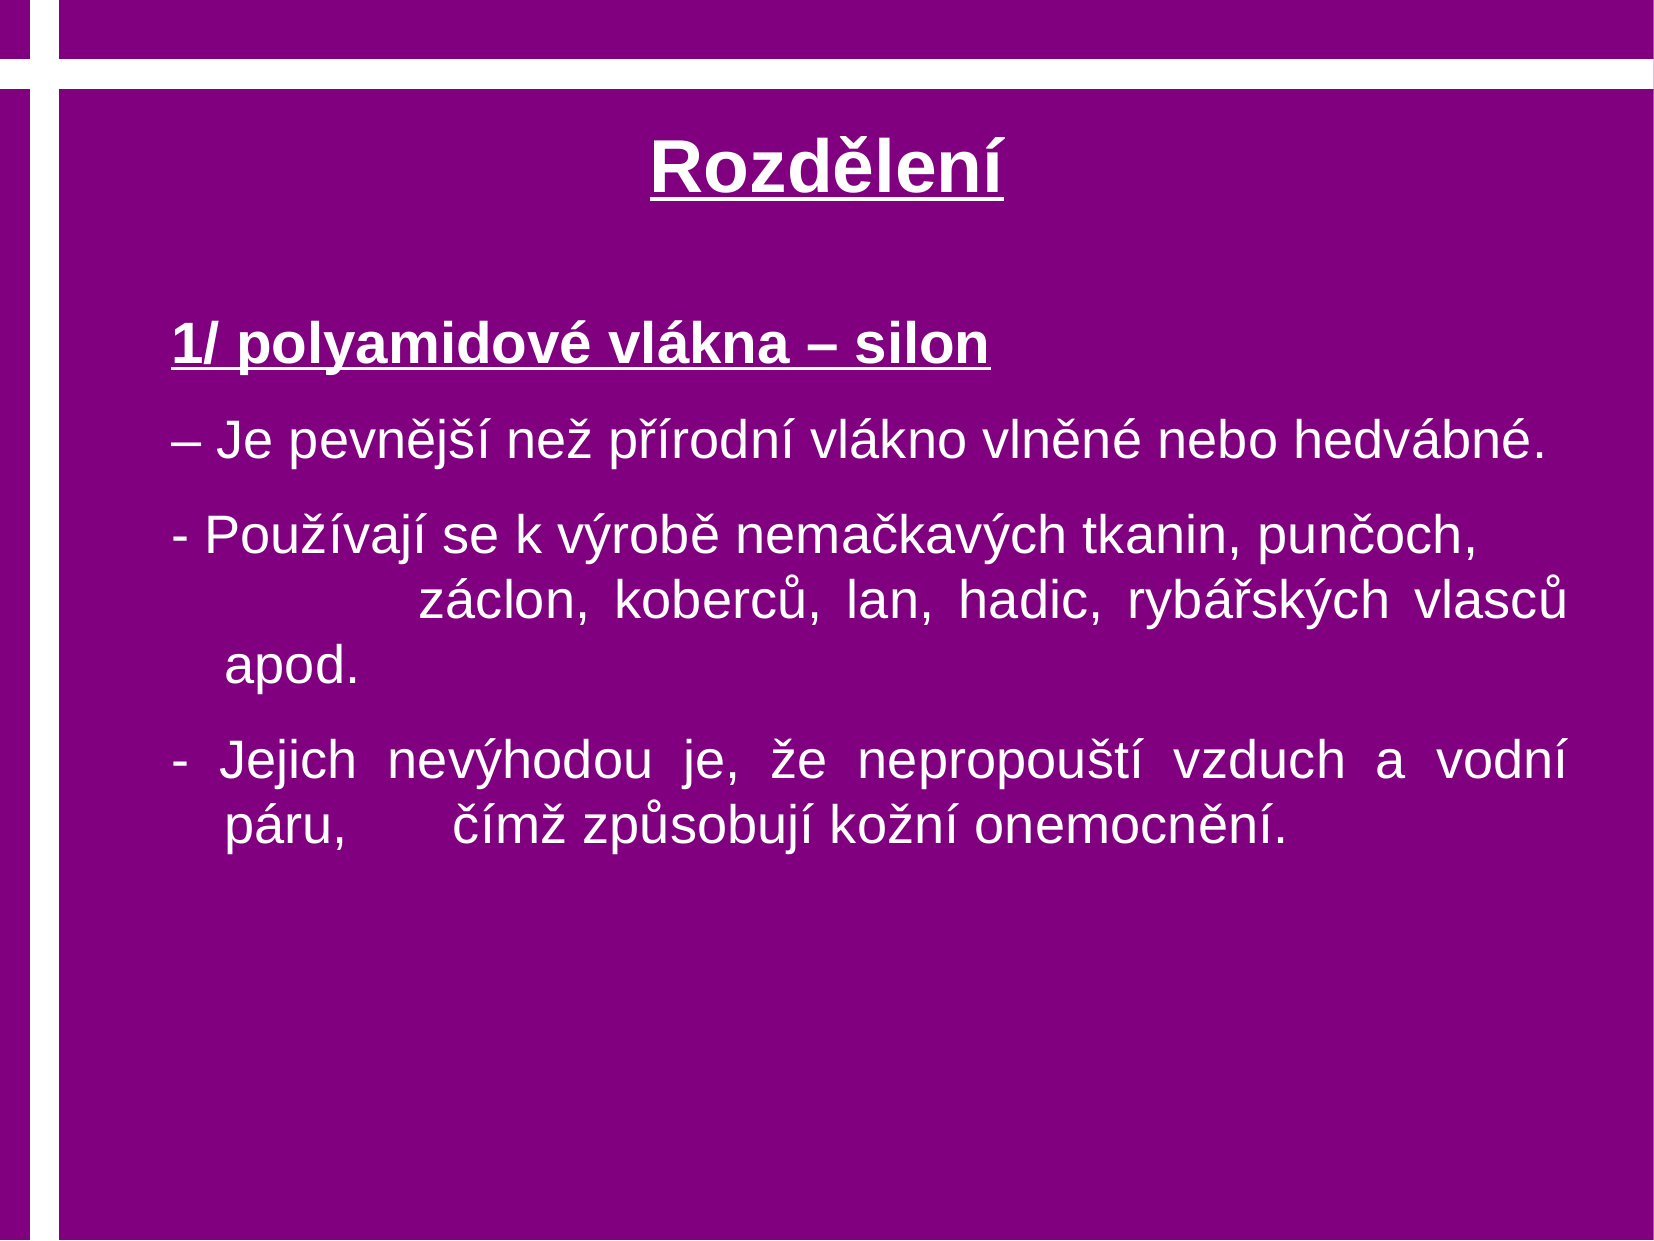

# Rozdělení
1/ polyamidové vlákna – silon
– Je pevnější než přírodní vlákno vlněné nebo hedvábné.
- Používají se k výrobě nemačkavých tkanin, punčoch, záclon, koberců, lan, hadic, rybářských vlasců apod.
- Jejich nevýhodou je, že nepropouští vzduch a vodní páru, čímž způsobují kožní onemocnění.